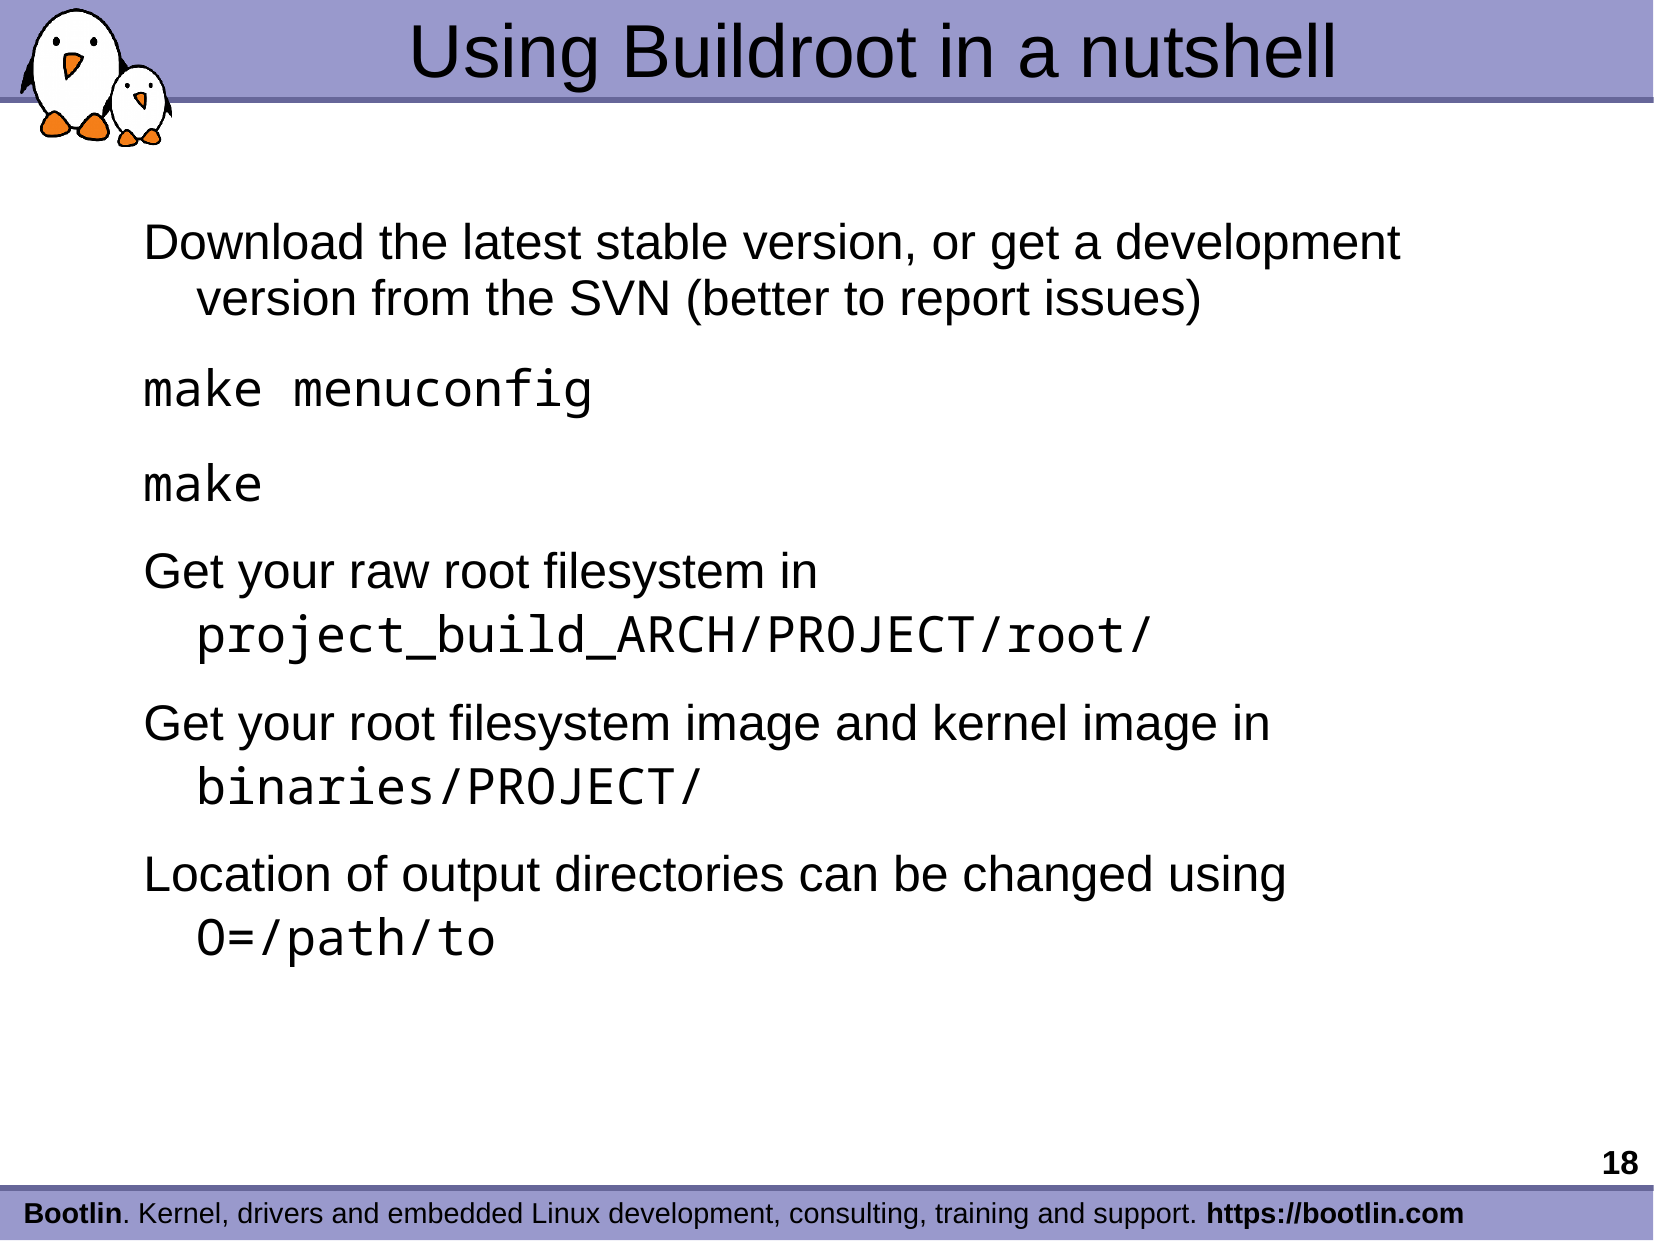

# Using Buildroot in a nutshell
Download the latest stable version, or get a development version from the SVN (better to report issues)
make menuconfig
make
Get your raw root filesystem in project_build_ARCH/PROJECT/root/
Get your root filesystem image and kernel image in binaries/PROJECT/
Location of output directories can be changed using O=/path/to